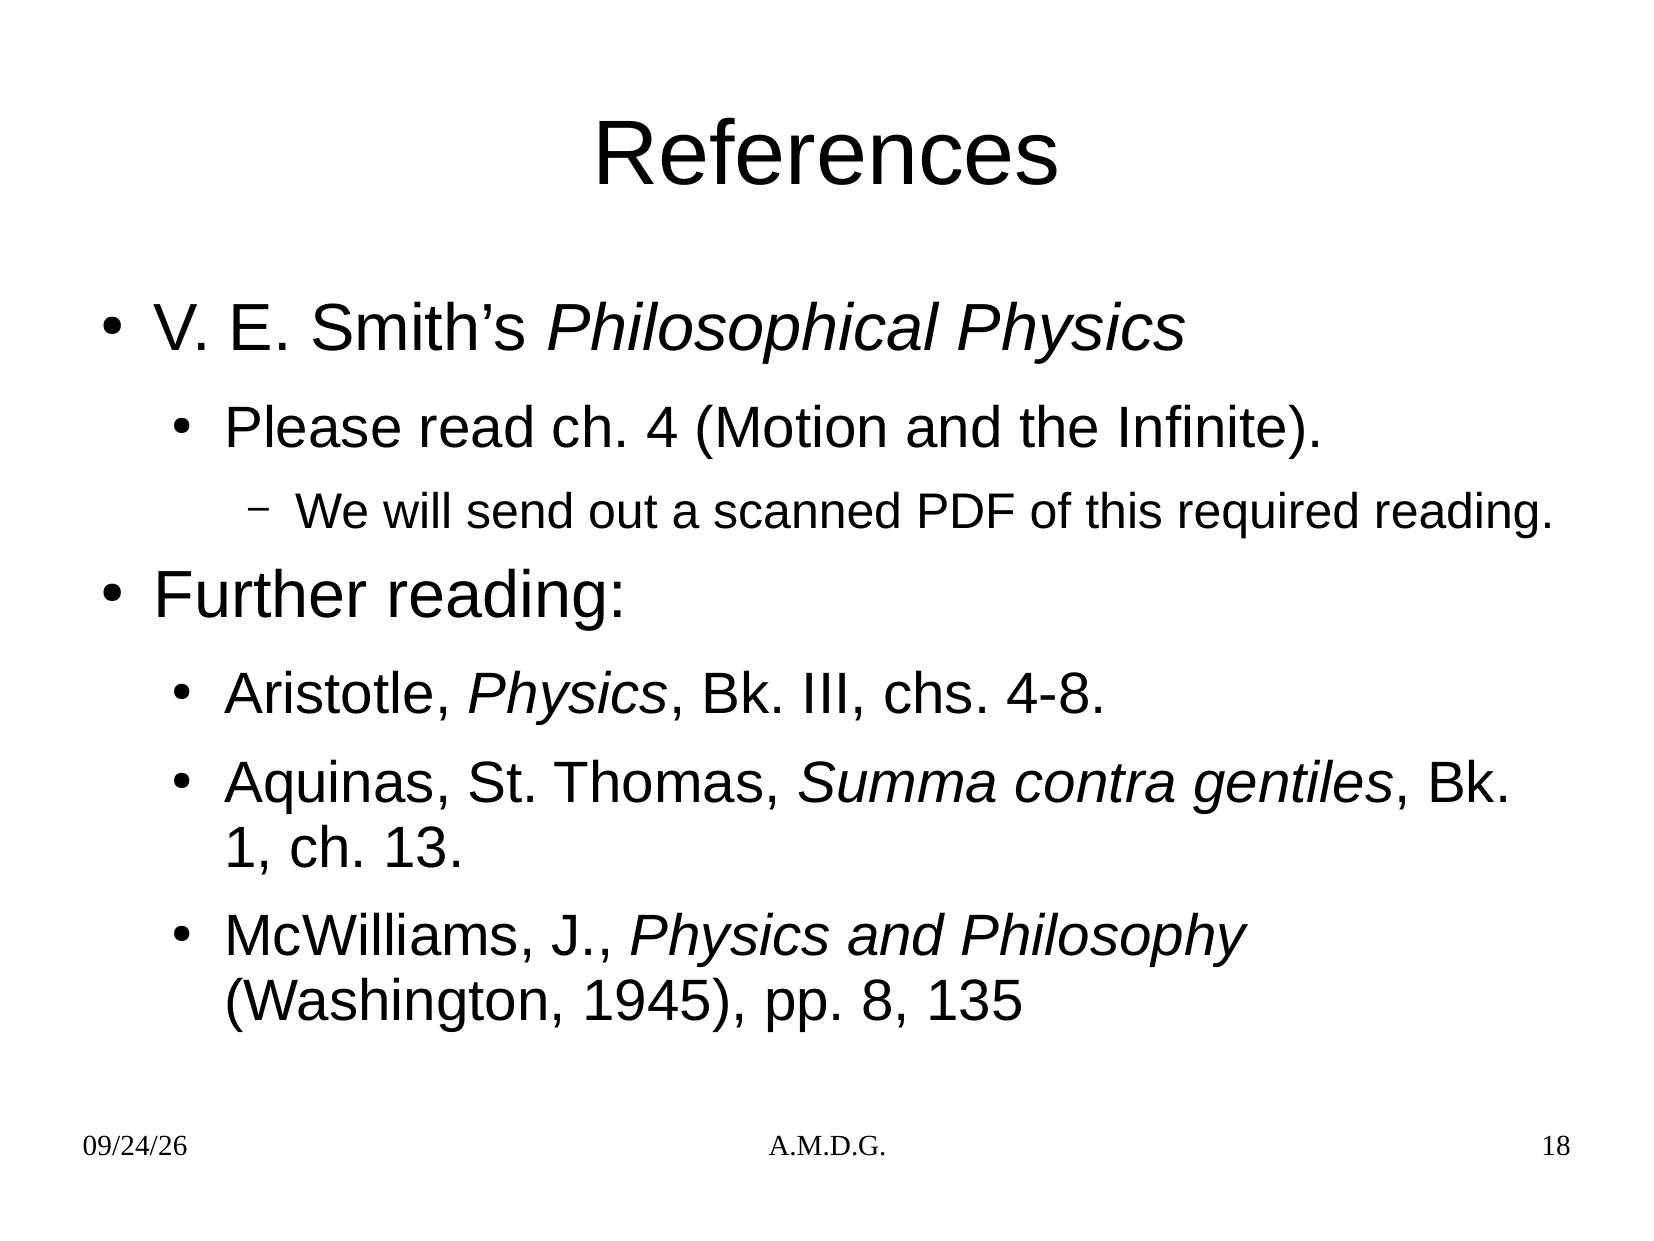

# References
V. E. Smith’s Philosophical Physics
Please read ch. 4 (Motion and the Infinite).
We will send out a scanned PDF of this required reading.
Further reading:
Aristotle, Physics, Bk. III, chs. 4-8.
Aquinas, St. Thomas, Summa contra gentiles, Bk. 1, ch. 13.
McWilliams, J., Physics and Philosophy (Washington, 1945), pp. 8, 135
`
A.M.D.G.
18